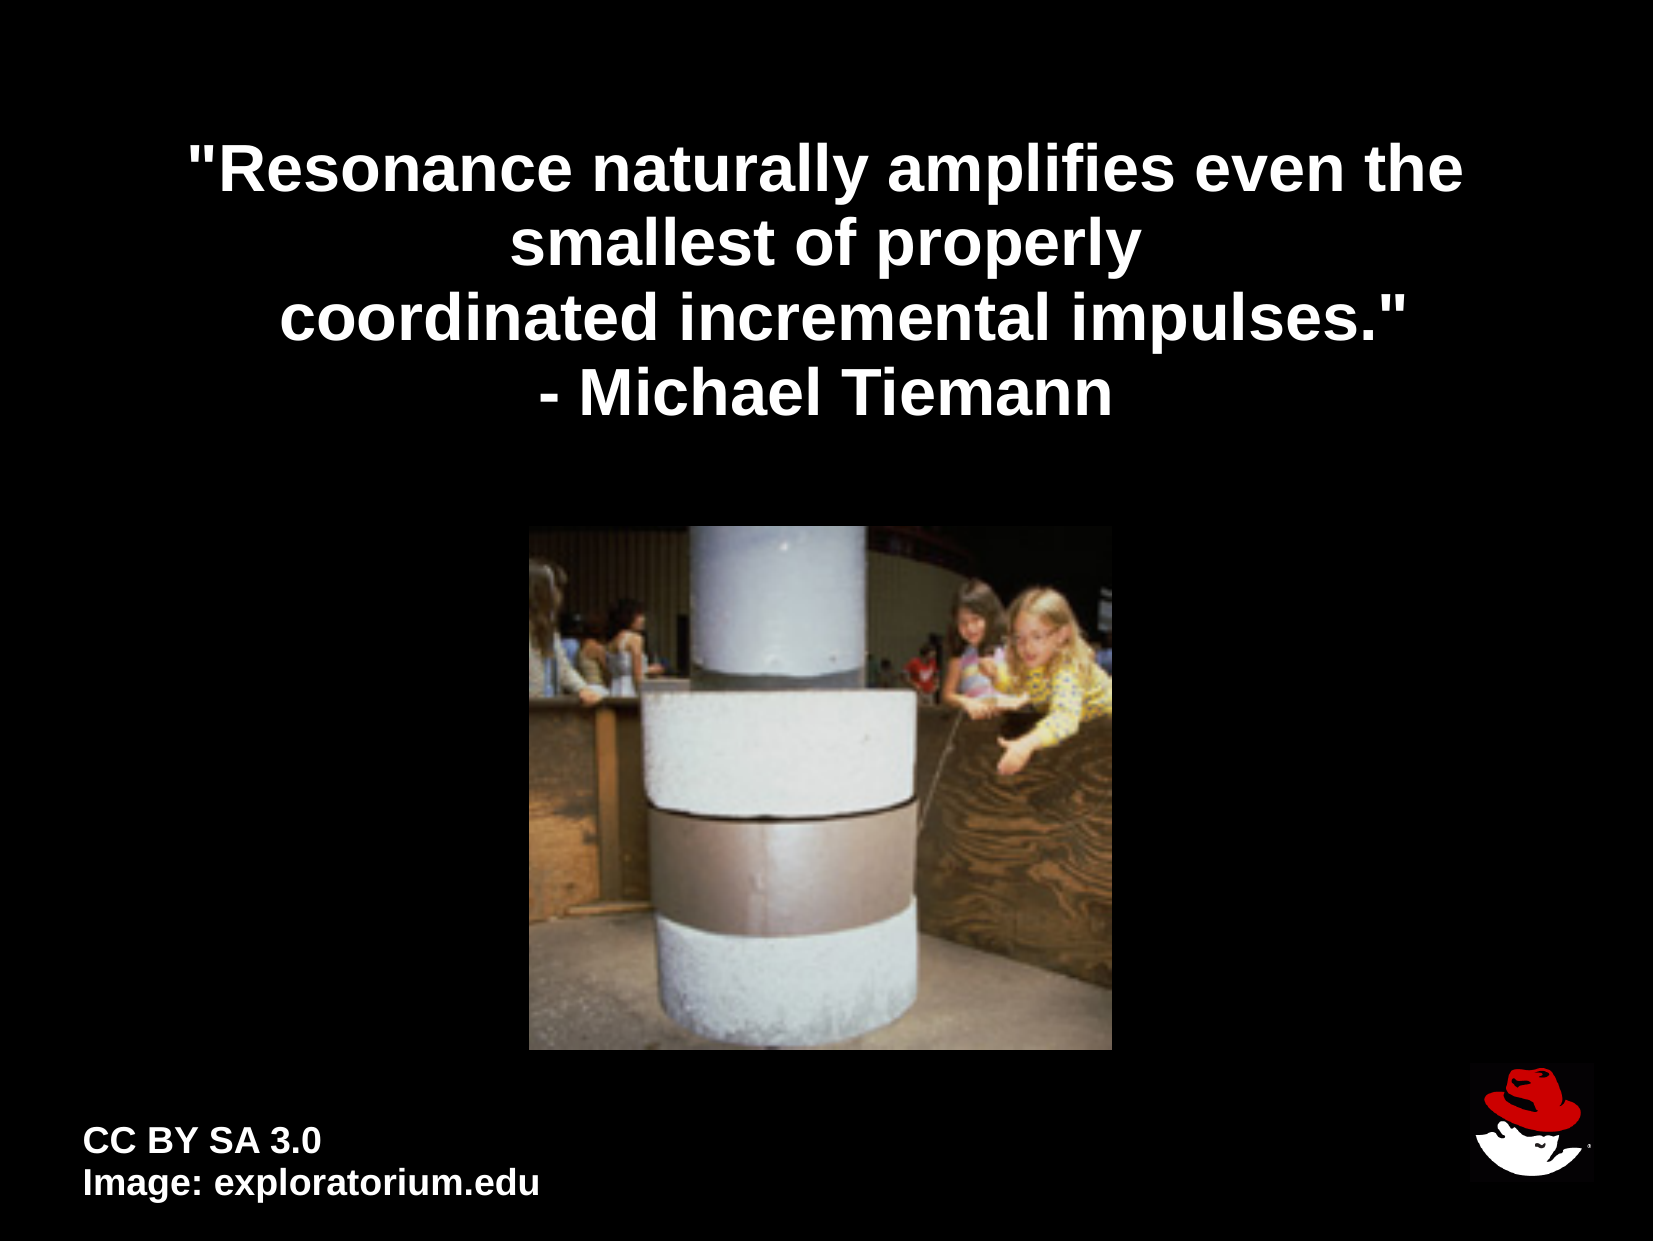

# "Resonance naturally amplifies even the smallest of properly
 coordinated incremental impulses."
- Michael Tiemann
CC BY SA 3.0
Image: exploratorium.edu